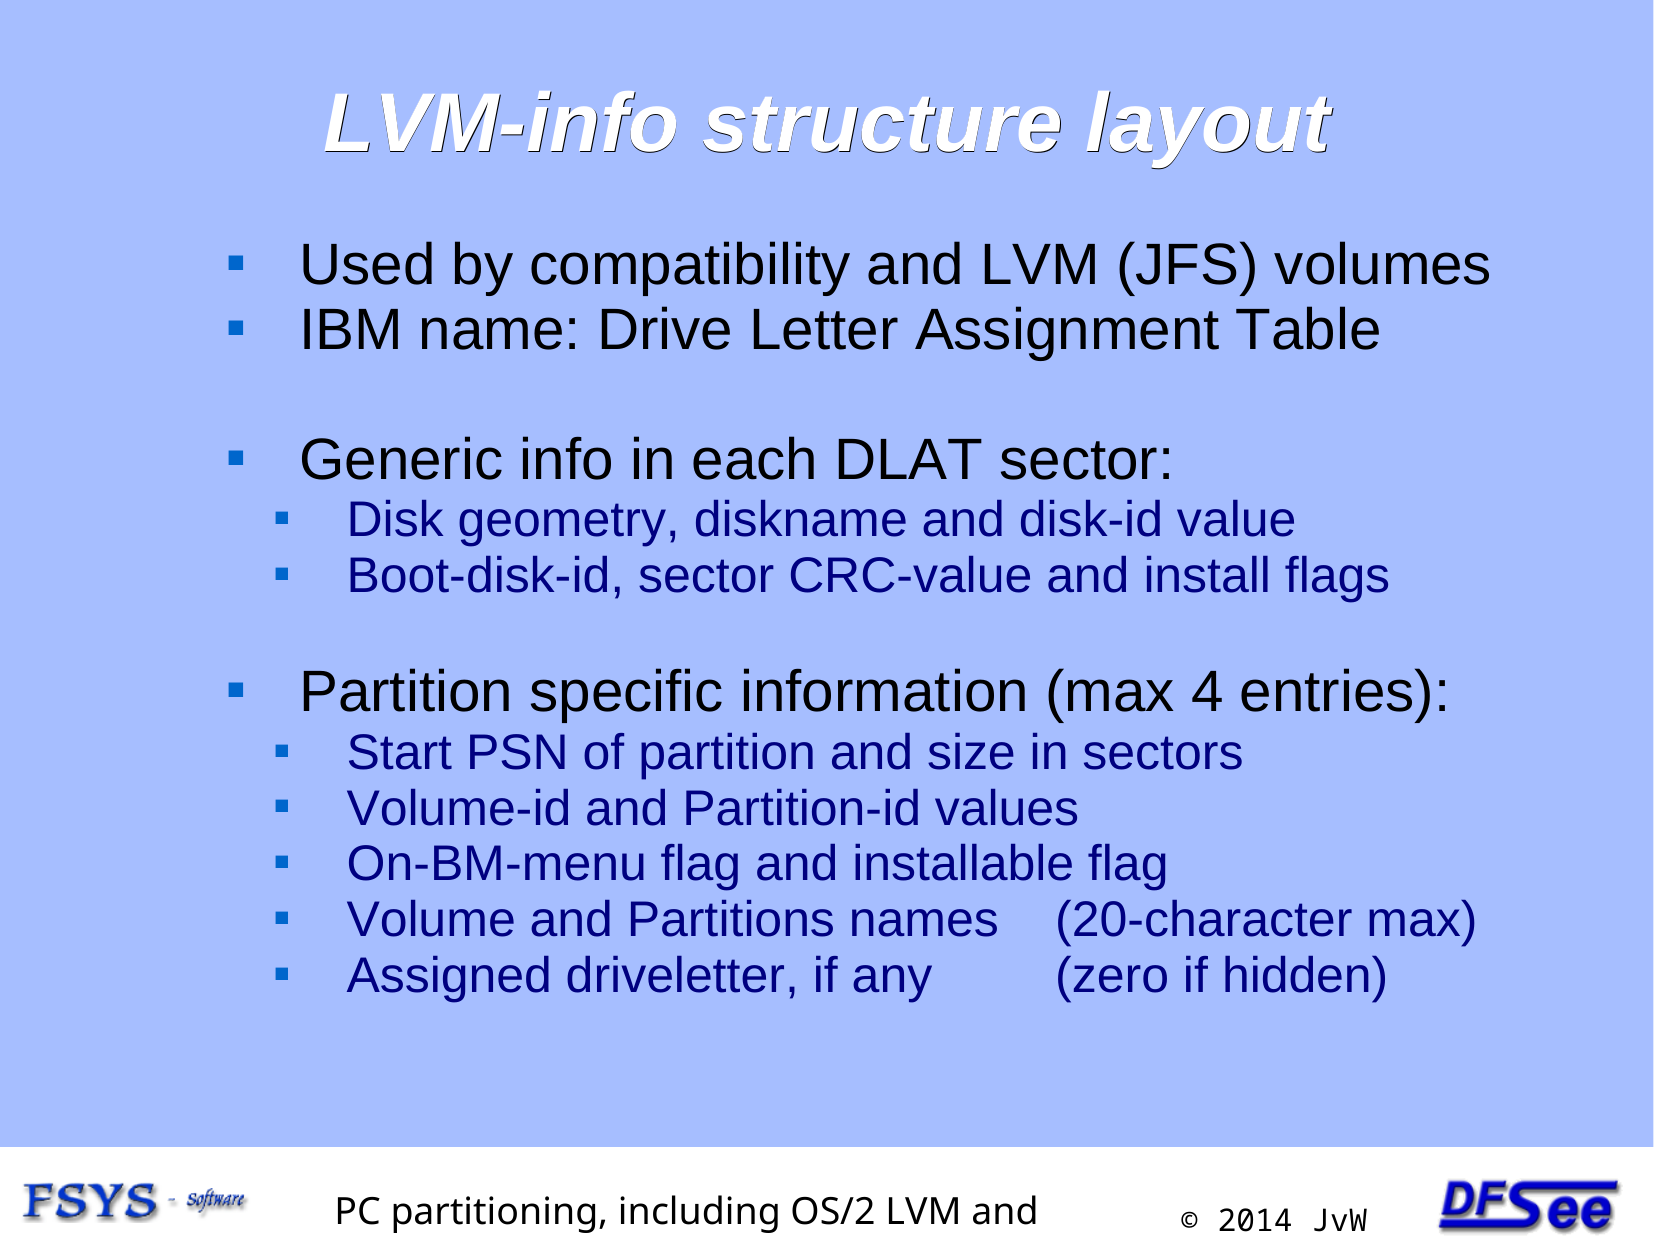

# LVM-info structure layout
Used by compatibility and LVM (JFS) volumes
IBM name: Drive Letter Assignment Table
Generic info in each DLAT sector:
Disk geometry, diskname and disk-id value
Boot-disk-id, sector CRC-value and install flags
Partition specific information (max 4 entries):
Start PSN of partition and size in sectors
Volume-id and Partition-id values
On-BM-menu flag and installable flag
Volume and Partitions names	(20-character max)
Assigned driveletter, if any		(zero if hidden)